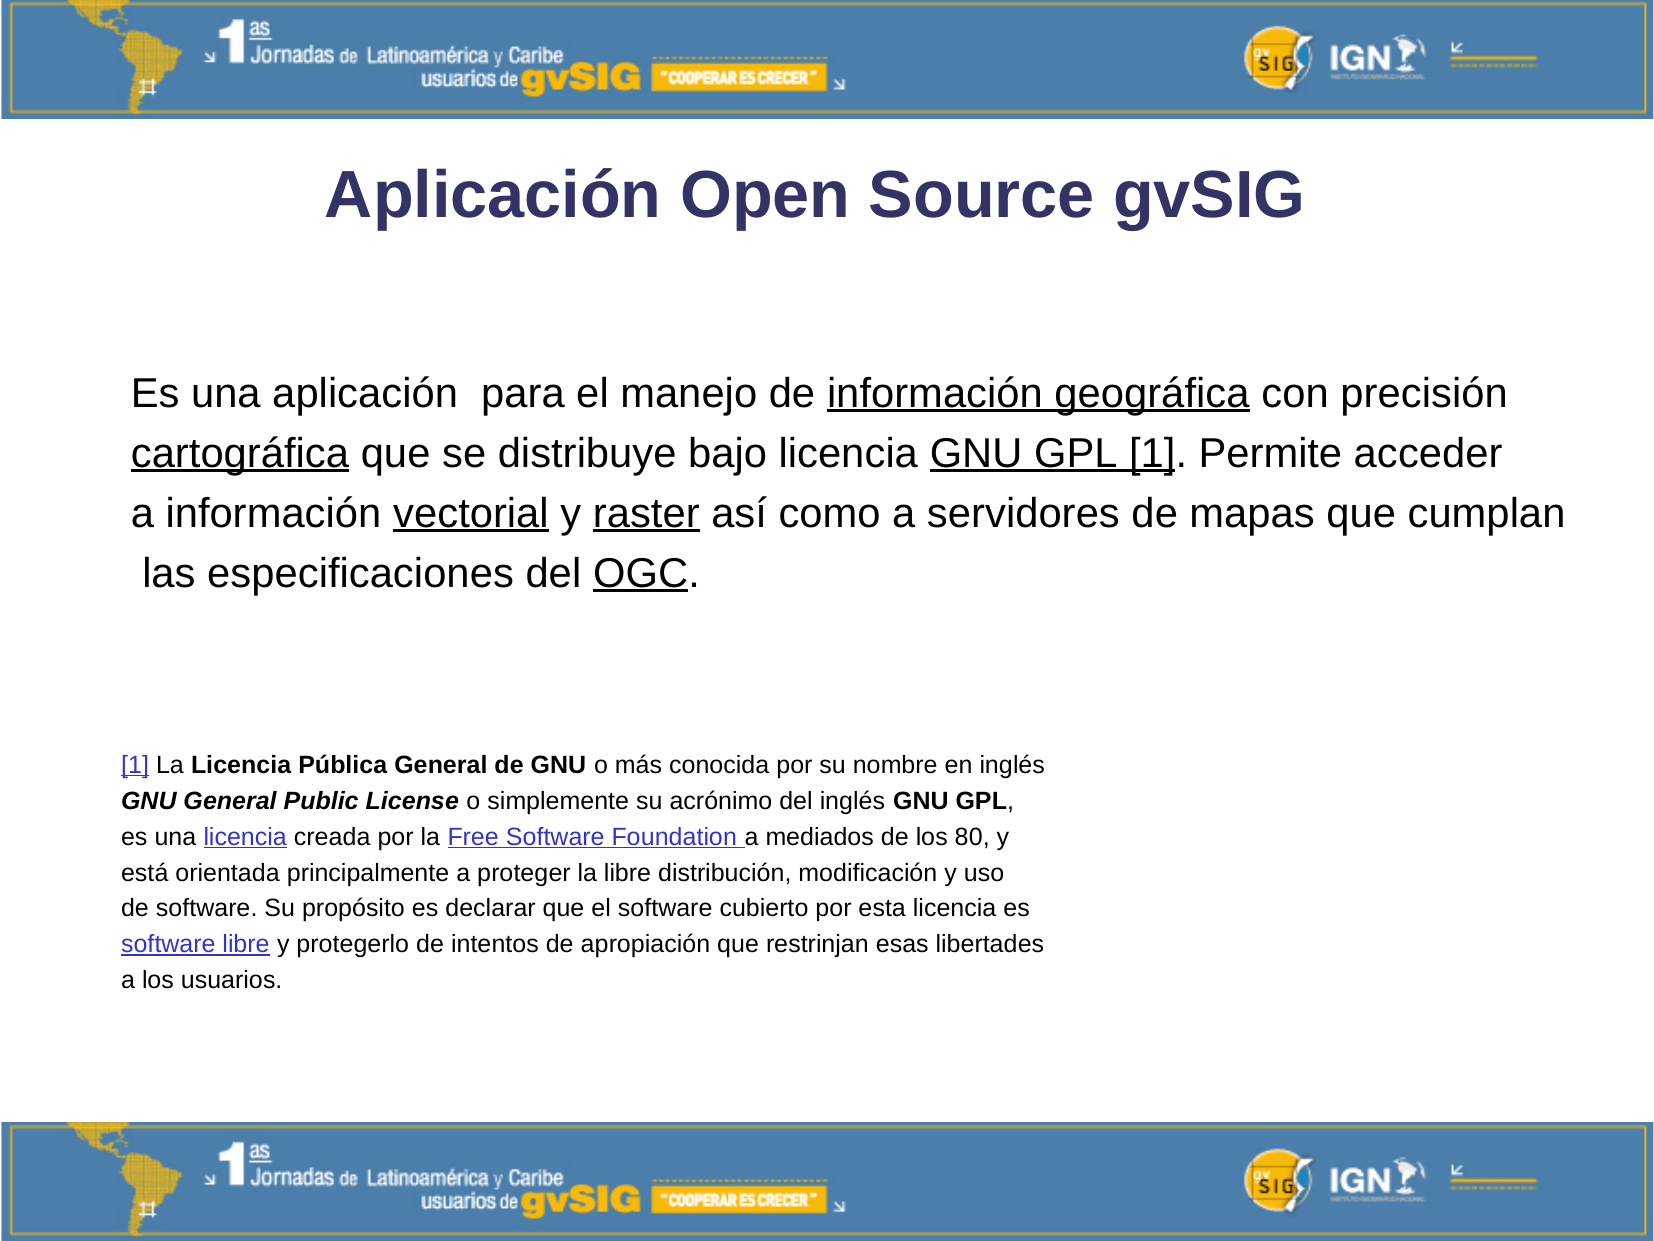

Aplicación Open Source gvSIG
Es una aplicación para el manejo de información geográfica con precisión
cartográfica que se distribuye bajo licencia GNU GPL [1]. Permite acceder
a información vectorial y raster así como a servidores de mapas que cumplan
 las especificaciones del OGC.
[1] La Licencia Pública General de GNU o más conocida por su nombre en inglés
GNU General Public License o simplemente su acrónimo del inglés GNU GPL,
es una licencia creada por la Free Software Foundation a mediados de los 80, y
está orientada principalmente a proteger la libre distribución, modificación y uso
de software. Su propósito es declarar que el software cubierto por esta licencia es
software libre y protegerlo de intentos de apropiación que restrinjan esas libertades
a los usuarios.